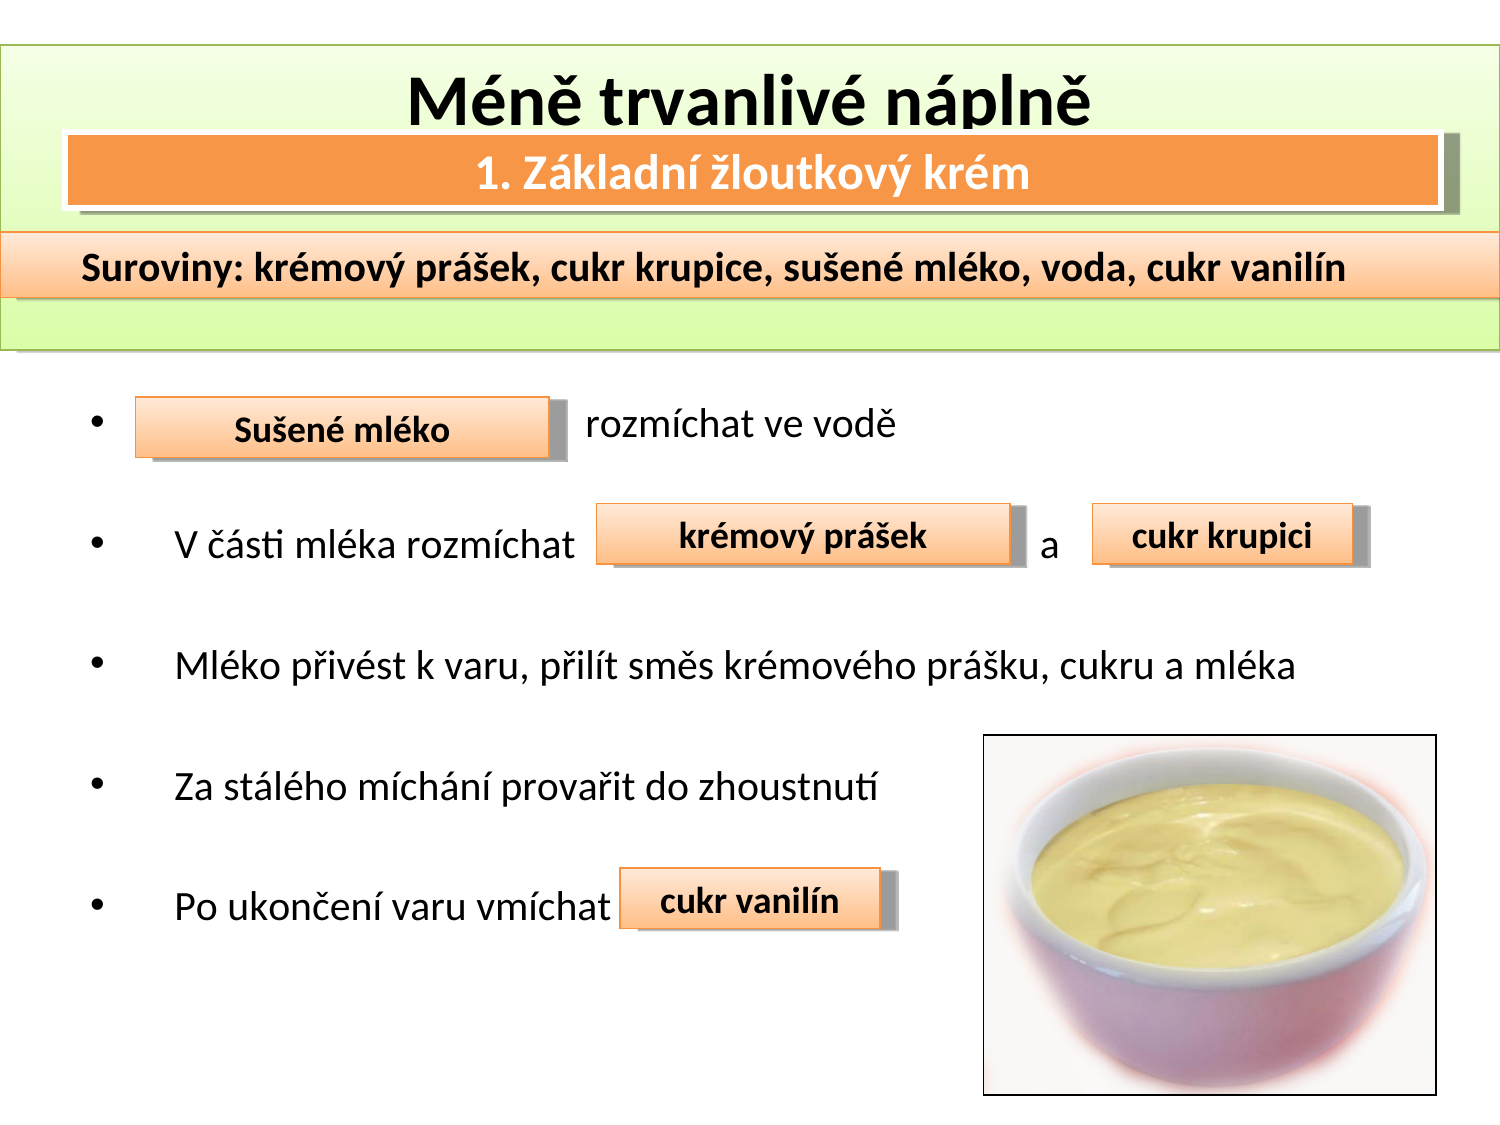

Méně trvanlivé náplně
1. Základní žloutkový krém
 Suroviny: krémový prášek, cukr krupice, sušené mléko, voda, cukr vanilín
# - rozmíchat ve vodě
V části mléka rozmíchat a
Mléko přivést k varu, přilít směs krémového prášku, cukru a mléka
Za stálého míchání provařit do zhoustnutí
Po ukončení varu vmíchat
Sušené mléko
krémový prášek
cukr krupici
cukr vanilín